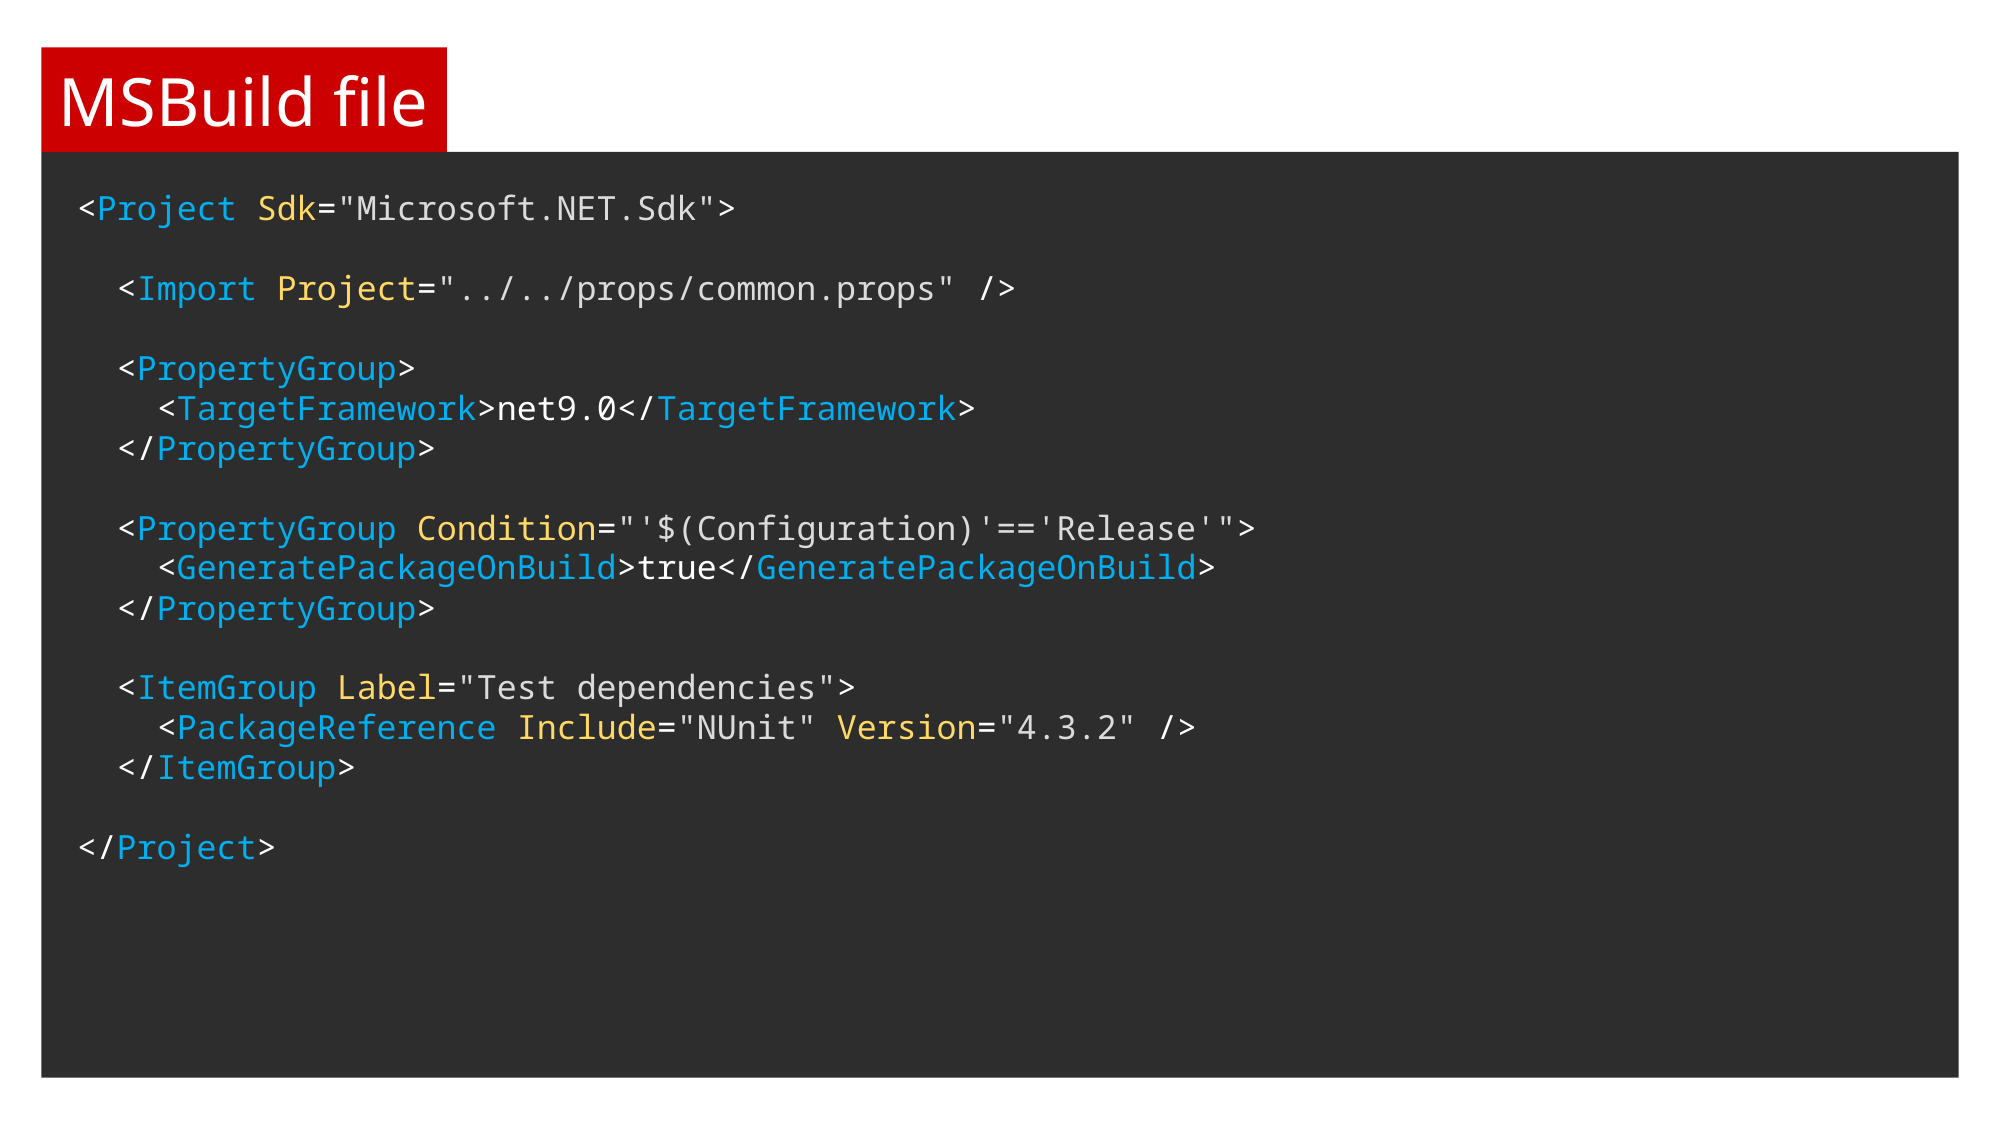

MSBuild file
<Project Sdk="Microsoft.NET.Sdk">
 <Import Project="../../props/common.props" />
 <PropertyGroup>
 <TargetFramework>net9.0</TargetFramework>
 </PropertyGroup>
 <PropertyGroup Condition="'$(Configuration)'=='Release'">
 <GeneratePackageOnBuild>true</GeneratePackageOnBuild>
 </PropertyGroup>
 <ItemGroup Label="Test dependencies">
 <PackageReference Include="NUnit" Version="4.3.2" />
 </ItemGroup>
</Project>